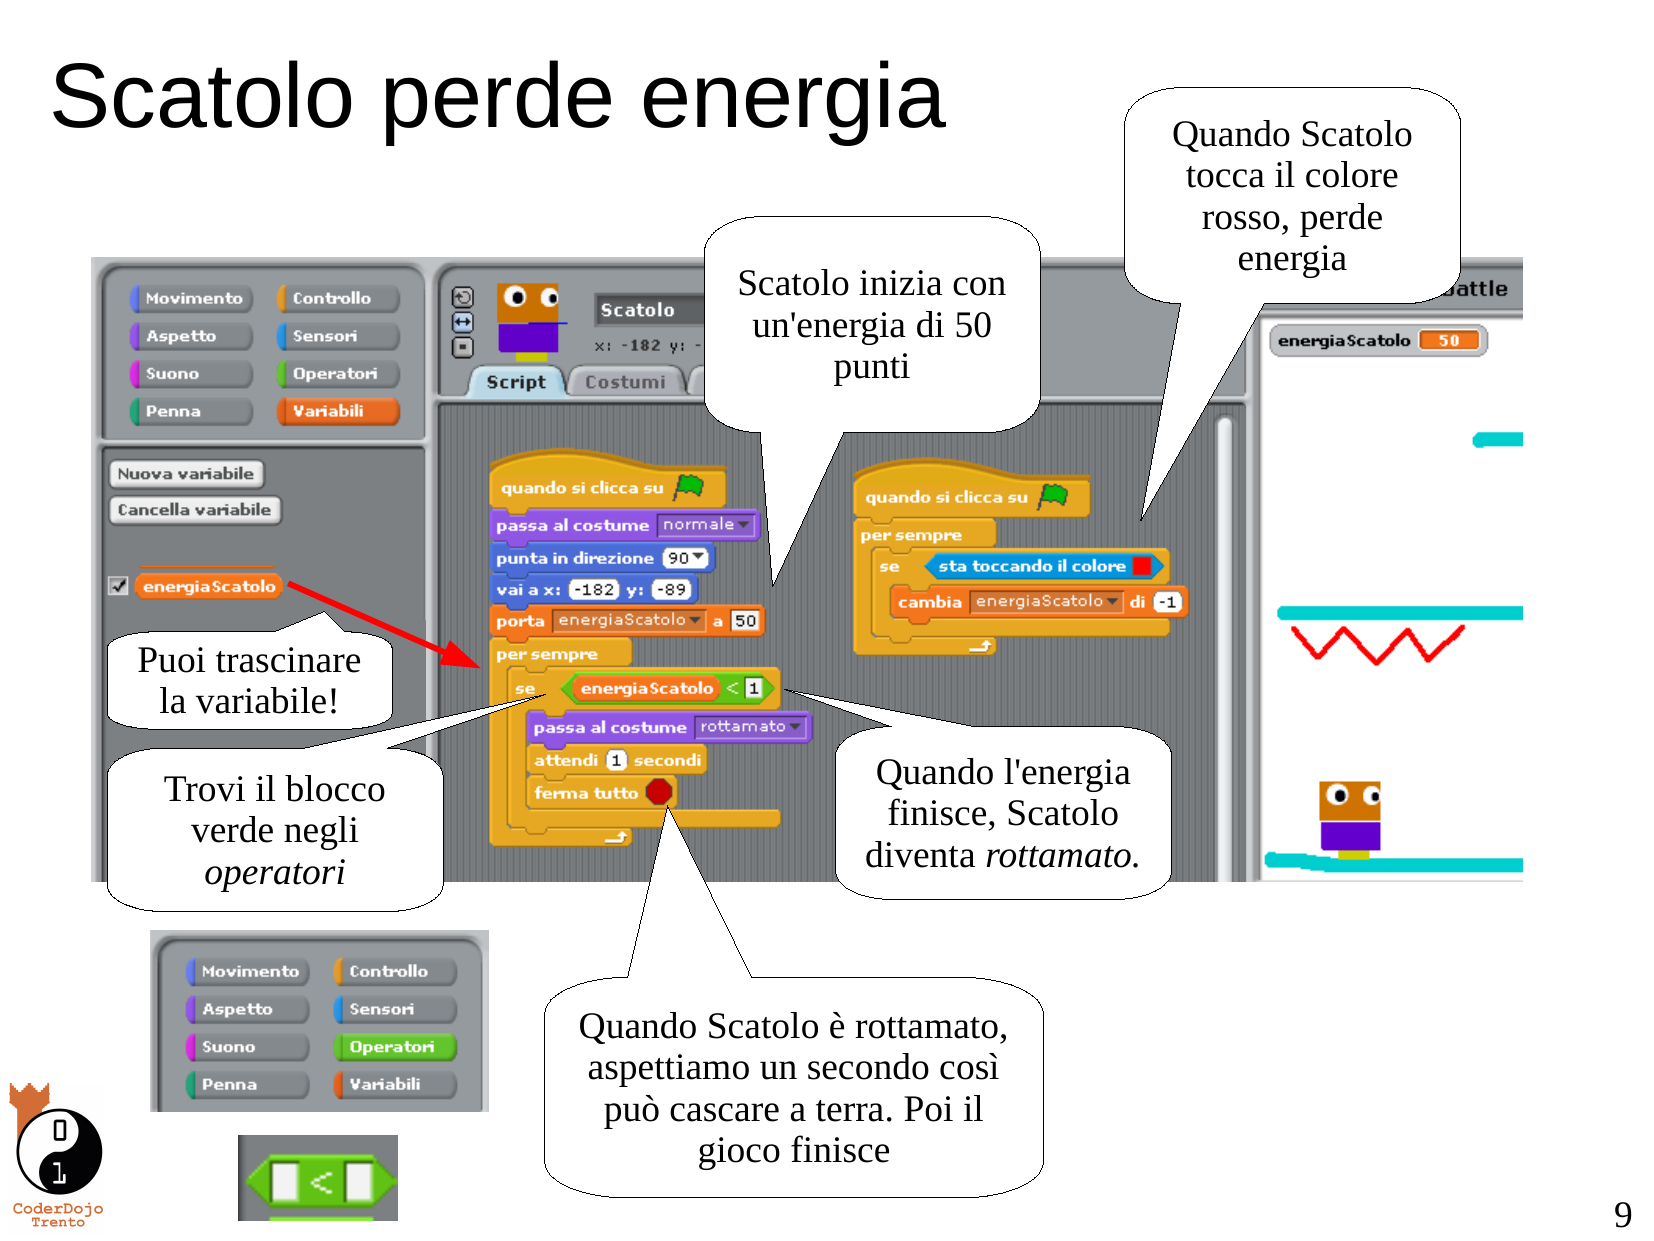

# Scatolo perde energia
Quando Scatolo tocca il colore rosso, perde energia
Scatolo inizia con un'energia di 50 punti
Puoi trascinare la variabile!
Quando l'energia finisce, Scatolo diventa rottamato.
Trovi il blocco verde negli operatori
Quando Scatolo è rottamato, aspettiamo un secondo così può cascare a terra. Poi il gioco finisce
9